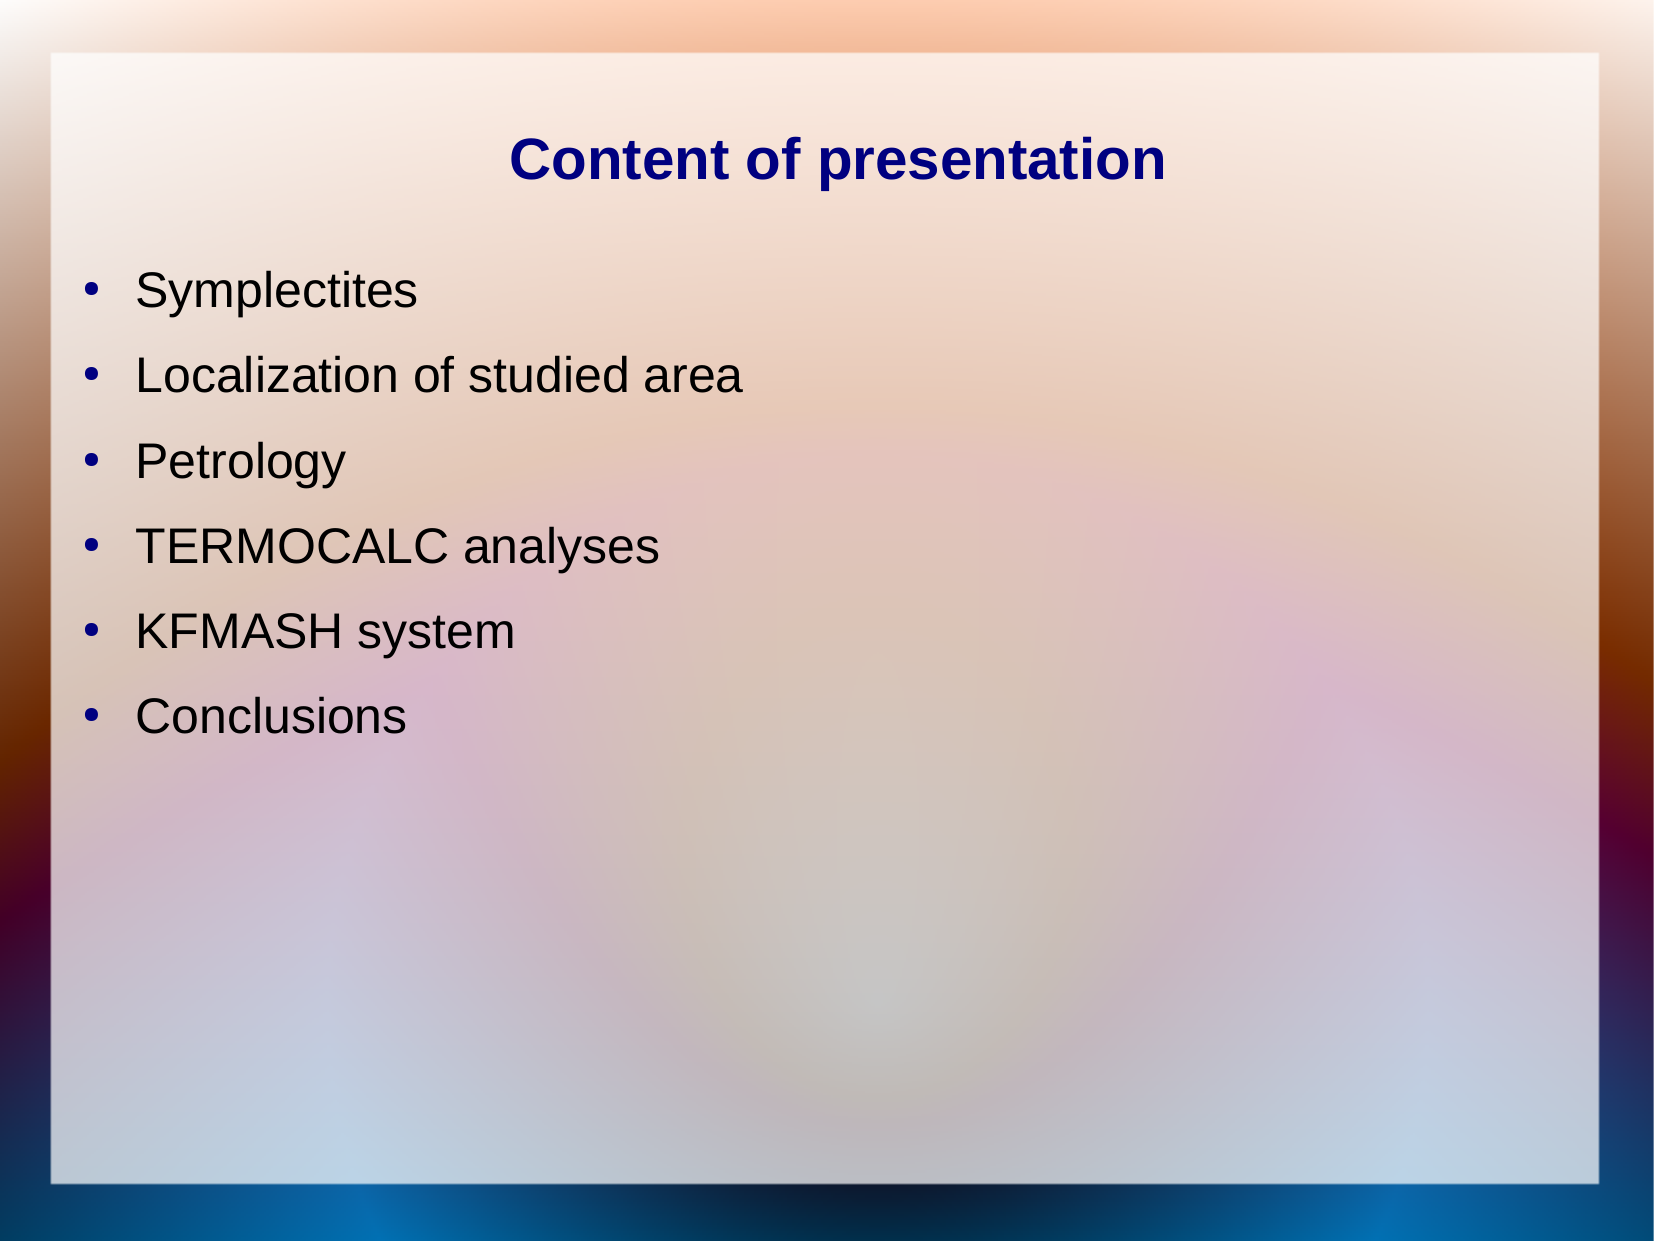

# Content of presentation
Symplectites
Localization of studied area
Petrology
TERMOCALC analyses
KFMASH system
Conclusions